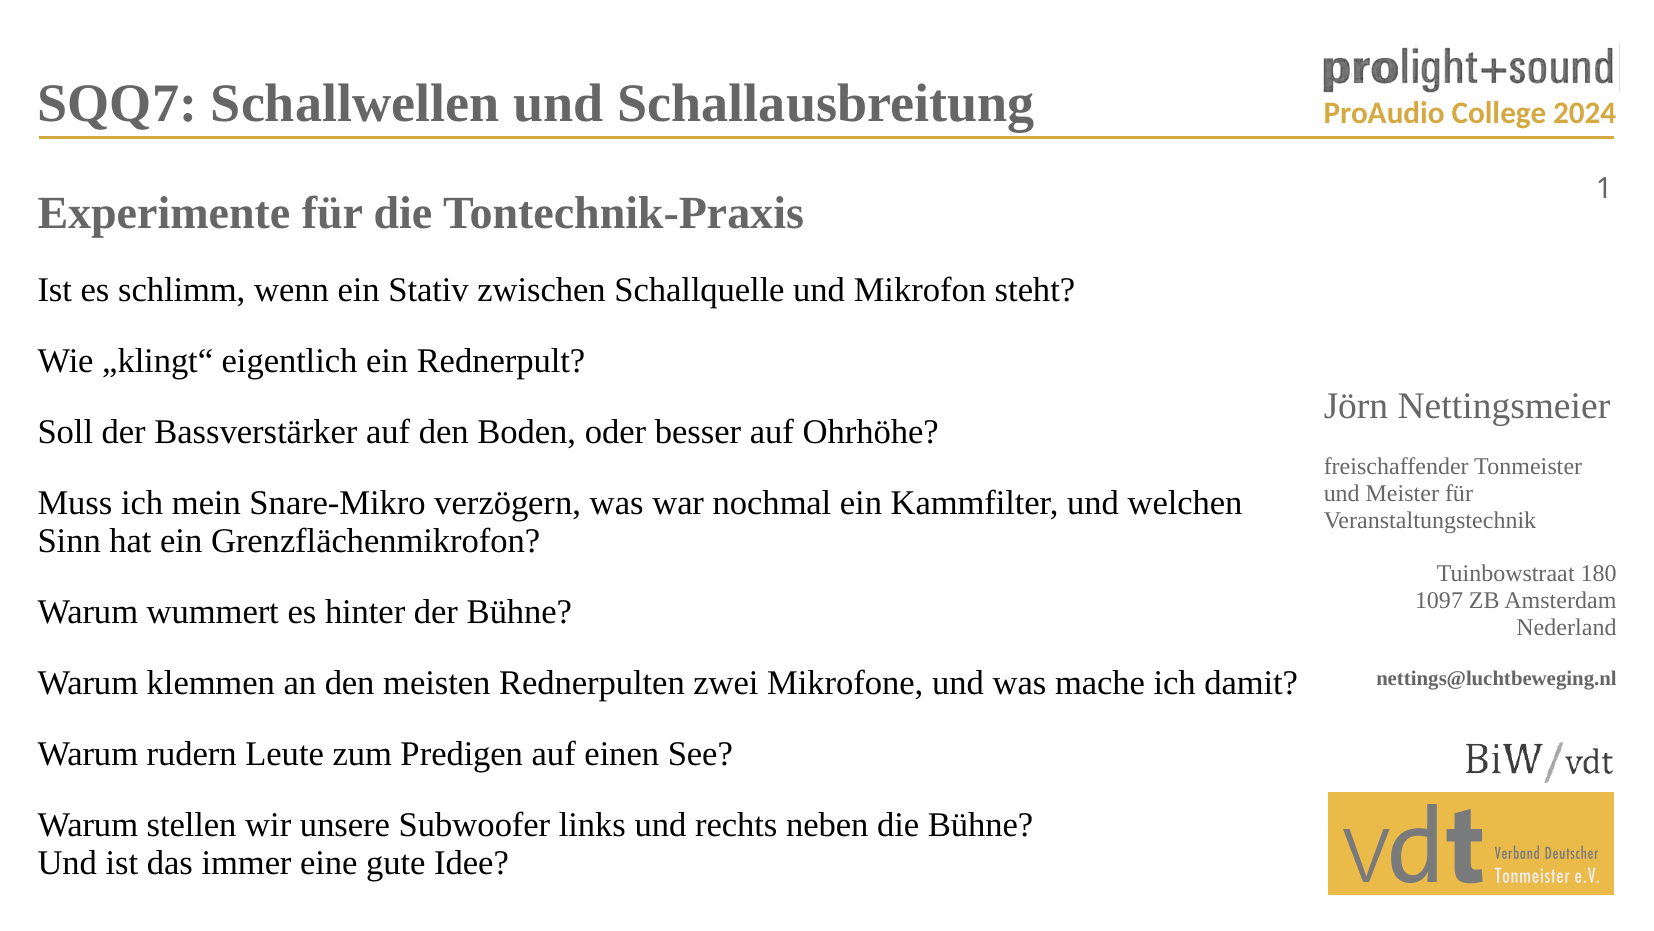

# SQQ7: Schallwellen und Schallausbreitung
1
Experimente für die Tontechnik-Praxis
Ist es schlimm, wenn ein Stativ zwischen Schallquelle und Mikrofon steht?
Wie „klingt“ eigentlich ein Rednerpult?
Soll der Bassverstärker auf den Boden, oder besser auf Ohrhöhe?
Muss ich mein Snare-Mikro verzögern, was war nochmal ein Kammfilter, und welchen Sinn hat ein Grenzflächenmikrofon?
Warum wummert es hinter der Bühne?
Warum klemmen an den meisten Rednerpulten zwei Mikrofone, und was mache ich damit?
Warum rudern Leute zum Predigen auf einen See?
Warum stellen wir unsere Subwoofer links und rechts neben die Bühne?
Und ist das immer eine gute Idee?